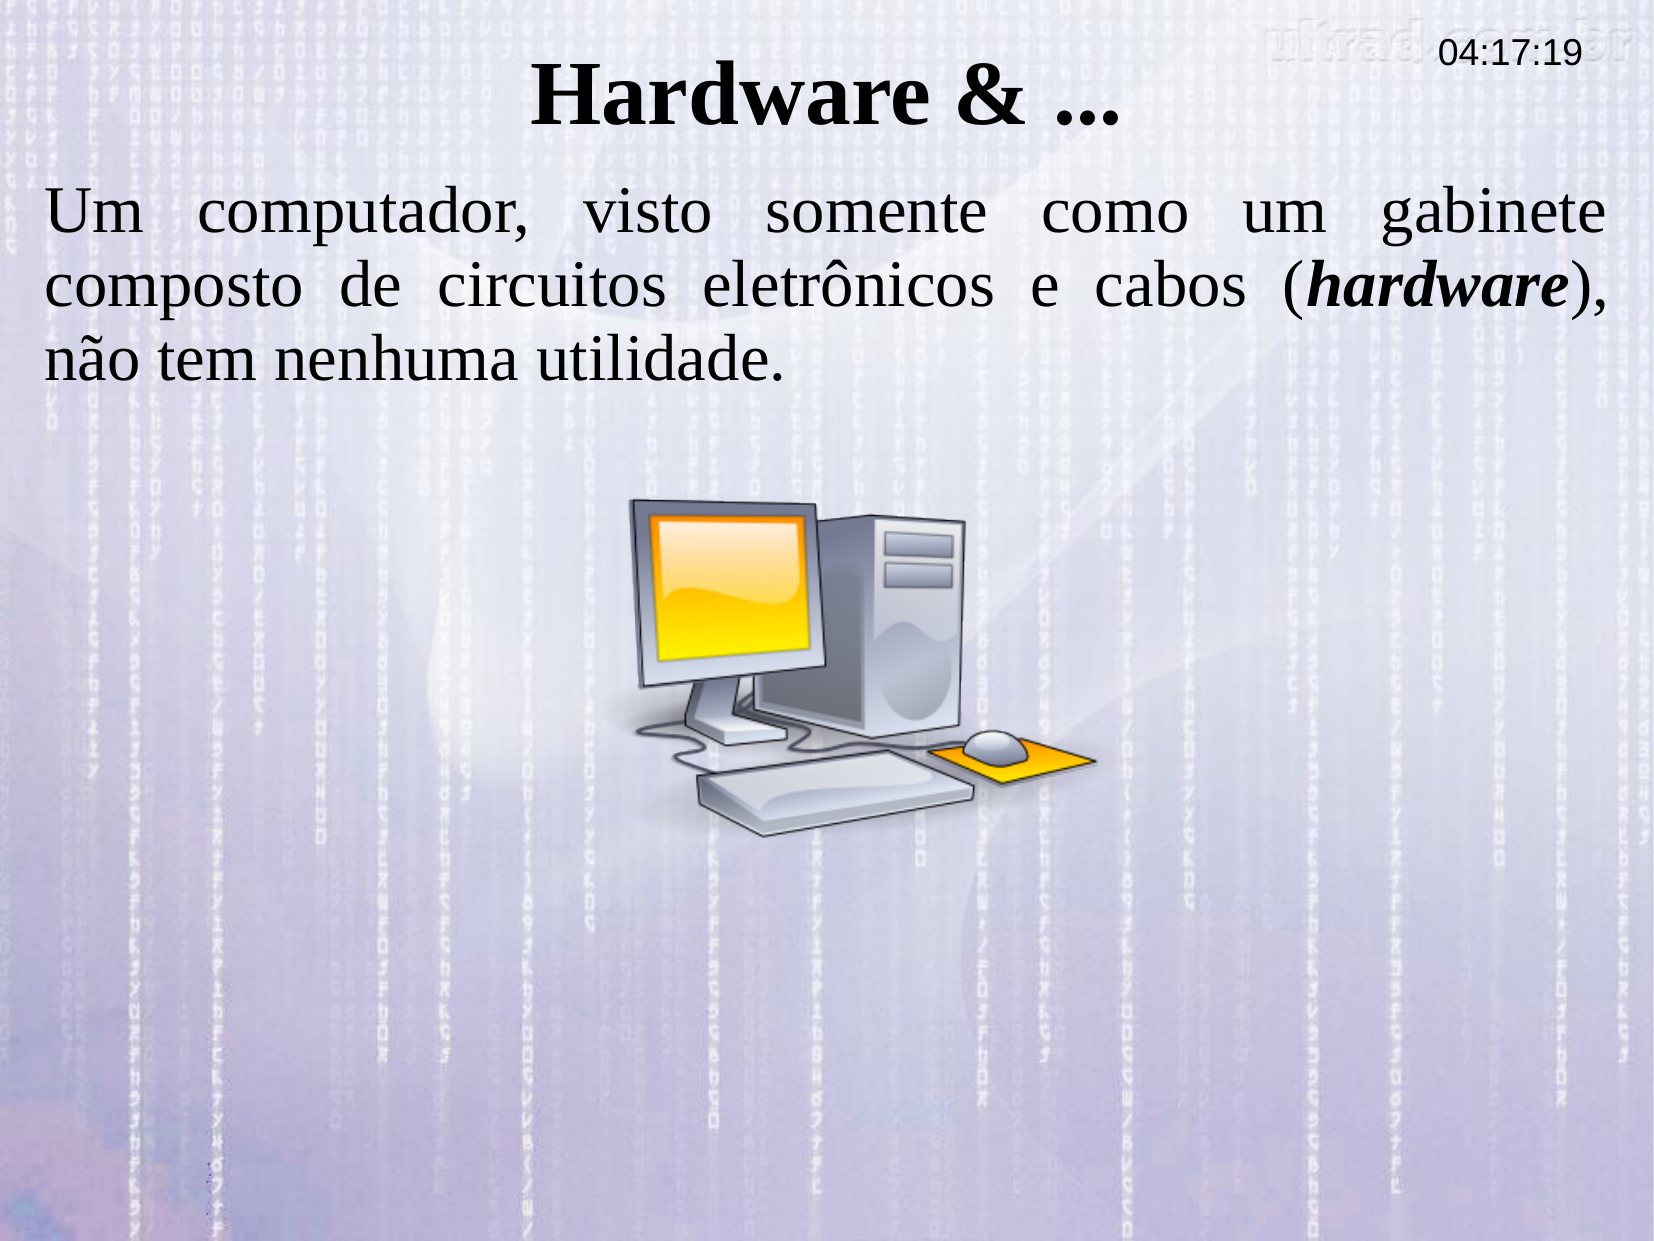

03:10:27
Hardware & ...
Um computador, visto somente como um gabinete composto de circuitos eletrônicos e cabos (hardware), não tem nenhuma utilidade.